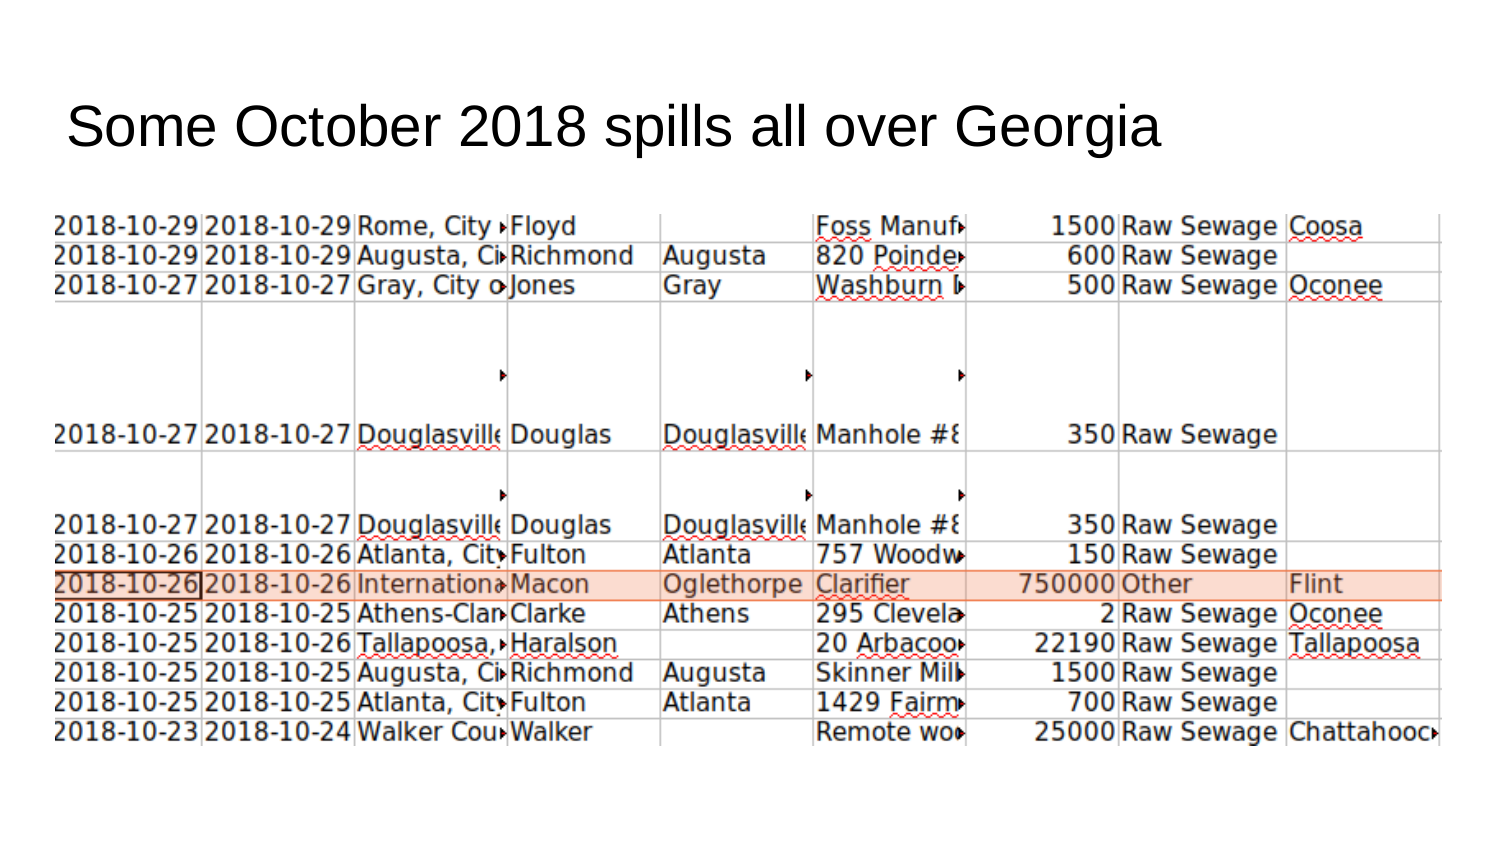

# Some October 2018 spills all over Georgia